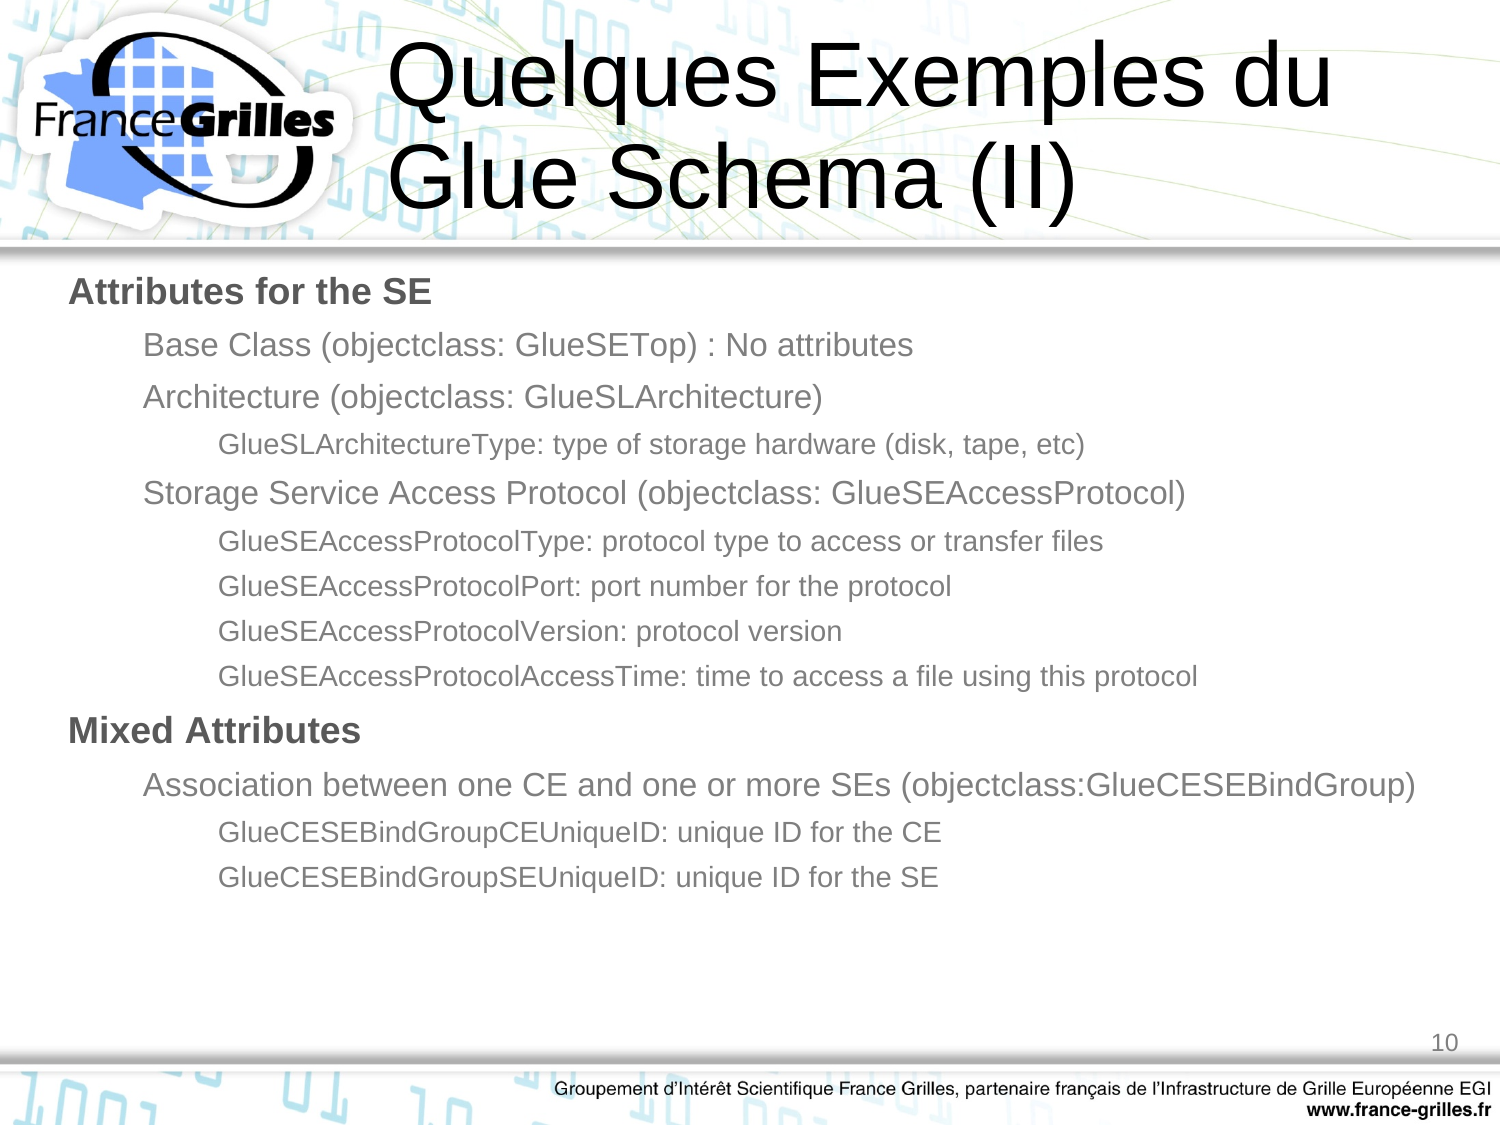

# Quelques Exemples du Glue Schema (II)
Attributes for the SE
Base Class (objectclass: GlueSETop) : No attributes
Architecture (objectclass: GlueSLArchitecture)
GlueSLArchitectureType: type of storage hardware (disk, tape, etc)
Storage Service Access Protocol (objectclass: GlueSEAccessProtocol)
GlueSEAccessProtocolType: protocol type to access or transfer files
GlueSEAccessProtocolPort: port number for the protocol
GlueSEAccessProtocolVersion: protocol version
GlueSEAccessProtocolAccessTime: time to access a file using this protocol
Mixed Attributes
Association between one CE and one or more SEs (objectclass:GlueCESEBindGroup)
GlueCESEBindGroupCEUniqueID: unique ID for the CE
GlueCESEBindGroupSEUniqueID: unique ID for the SE
10